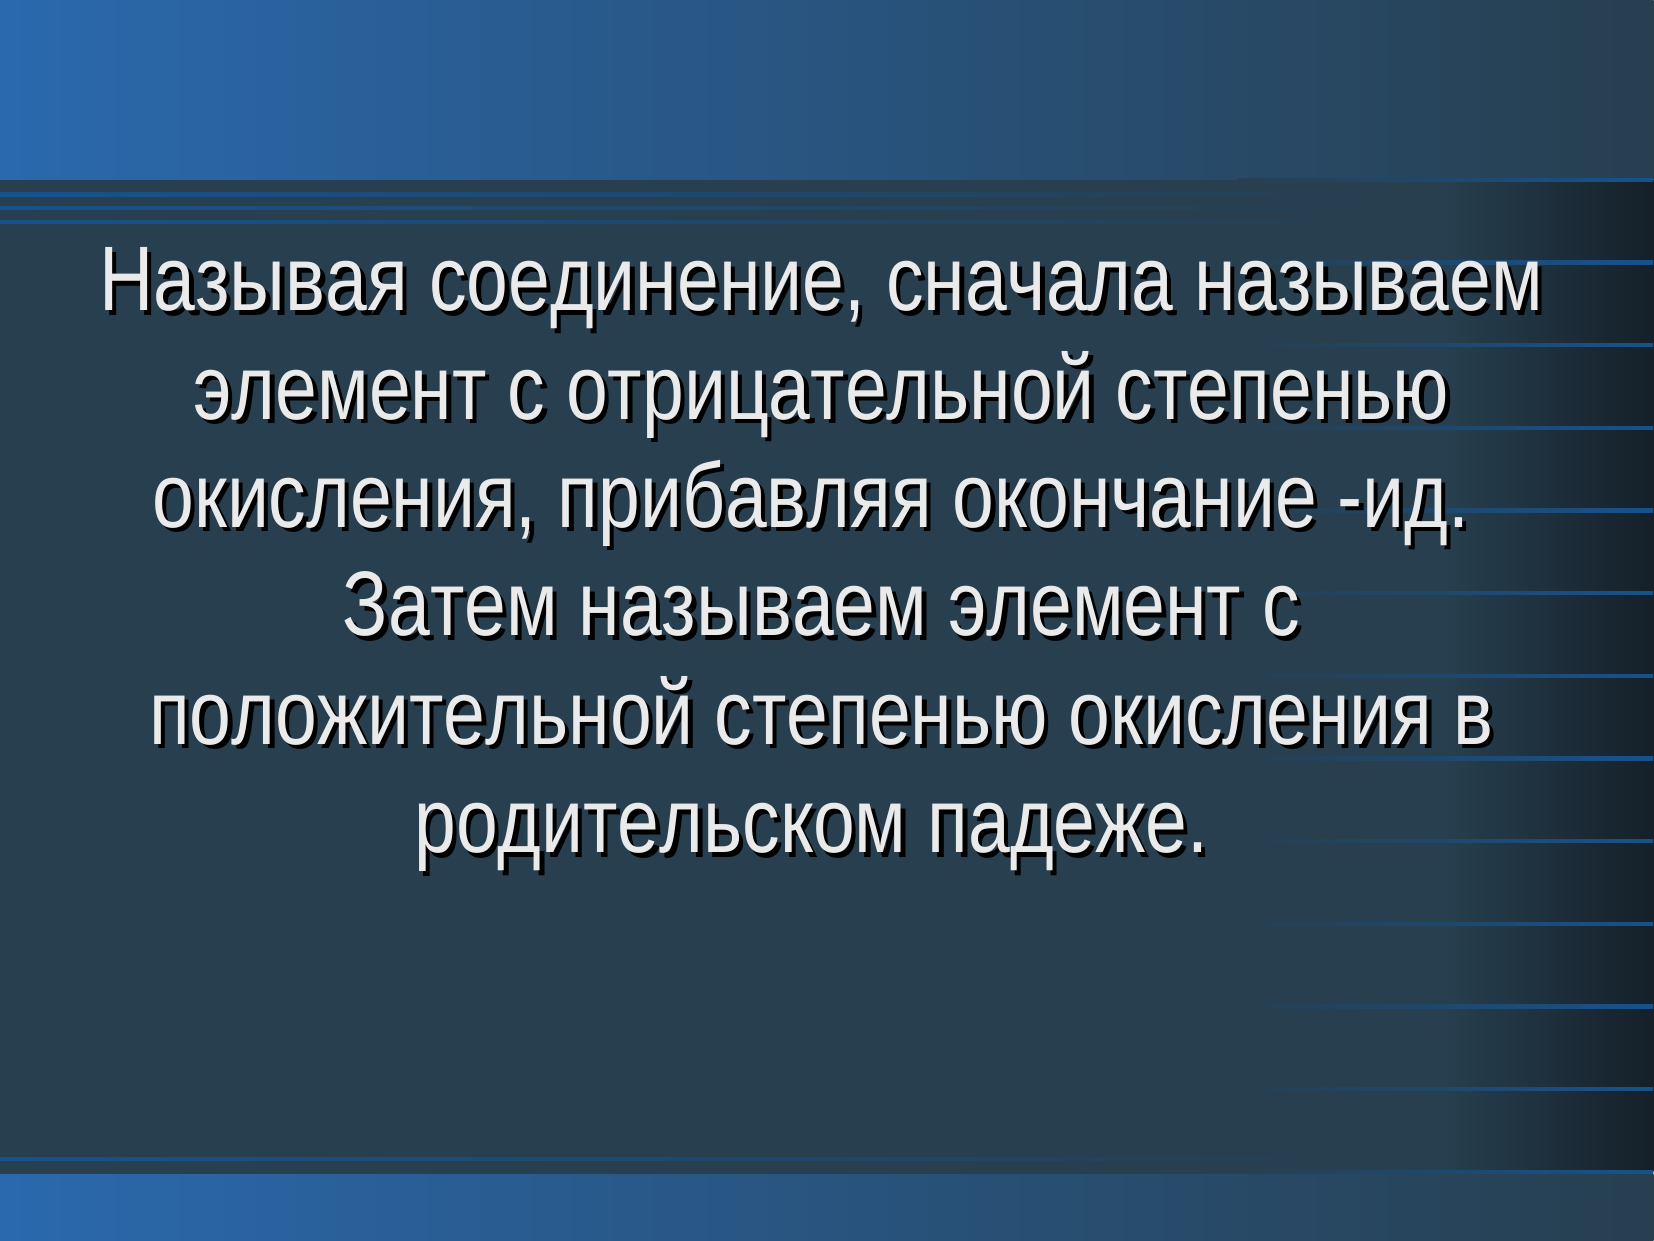

# Называя соединение, сначала называем элемент с отрицательной степенью окисления, прибавляя окончание -ид. Затем называем элемент с положительной степенью окисления в родительском падеже.